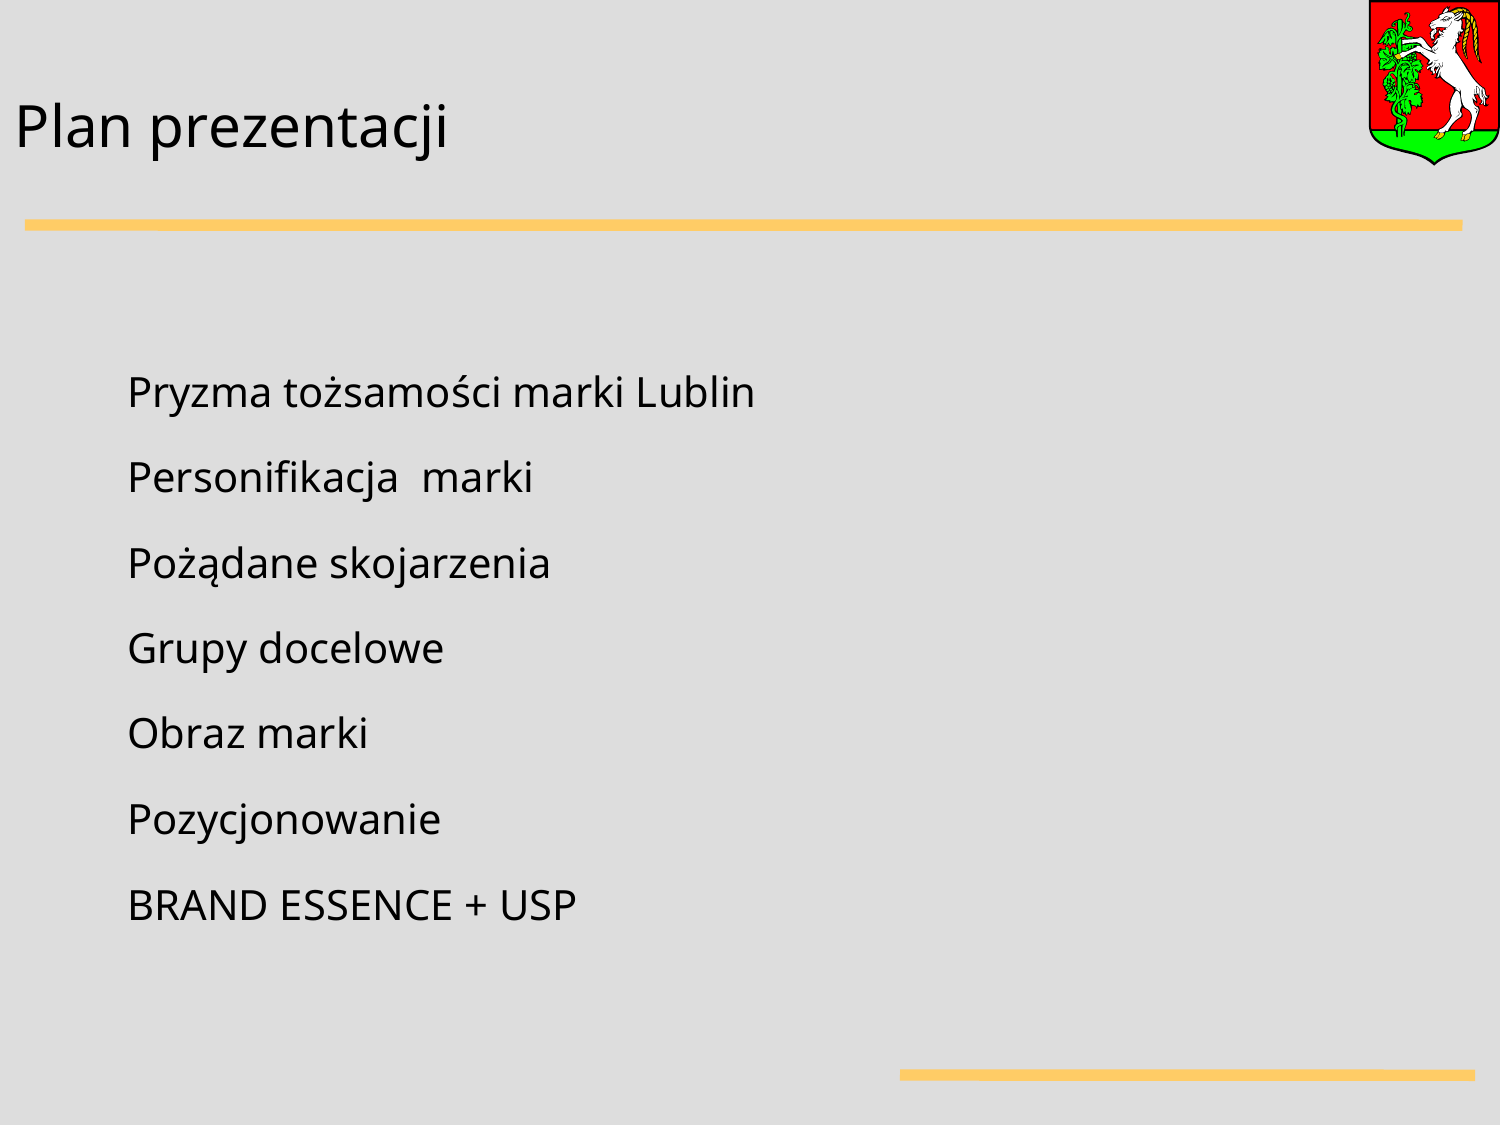

# Plan prezentacji
Pryzma tożsamości marki Lublin
Personifikacja marki
Pożądane skojarzenia
Grupy docelowe
Obraz marki
Pozycjonowanie
BRAND ESSENCE + USP